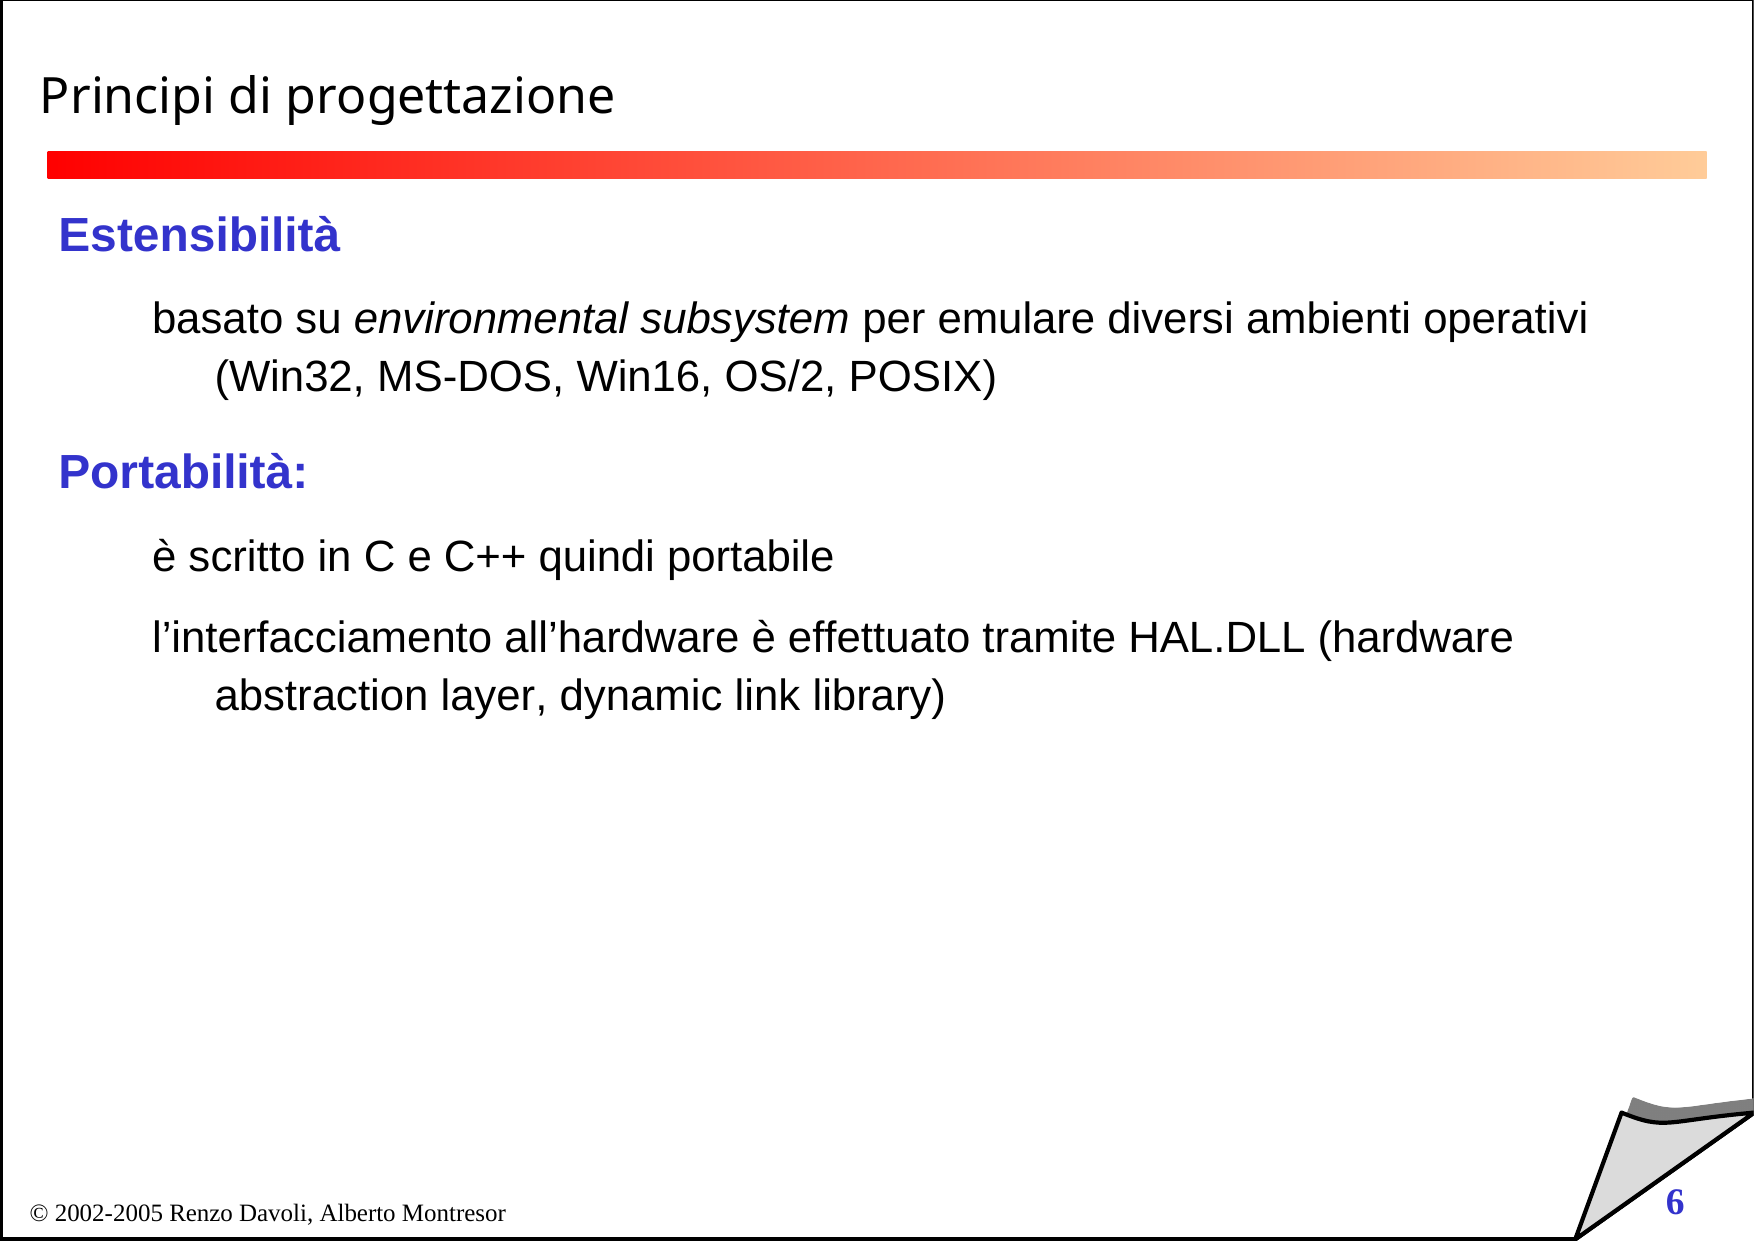

# Principi di progettazione
Estensibilità
basato su environmental subsystem per emulare diversi ambienti operativi (Win32, MS-DOS, Win16, OS/2, POSIX)
Portabilità:
è scritto in C e C++ quindi portabile
l’interfacciamento all’hardware è effettuato tramite HAL.DLL (hardware abstraction layer, dynamic link library)